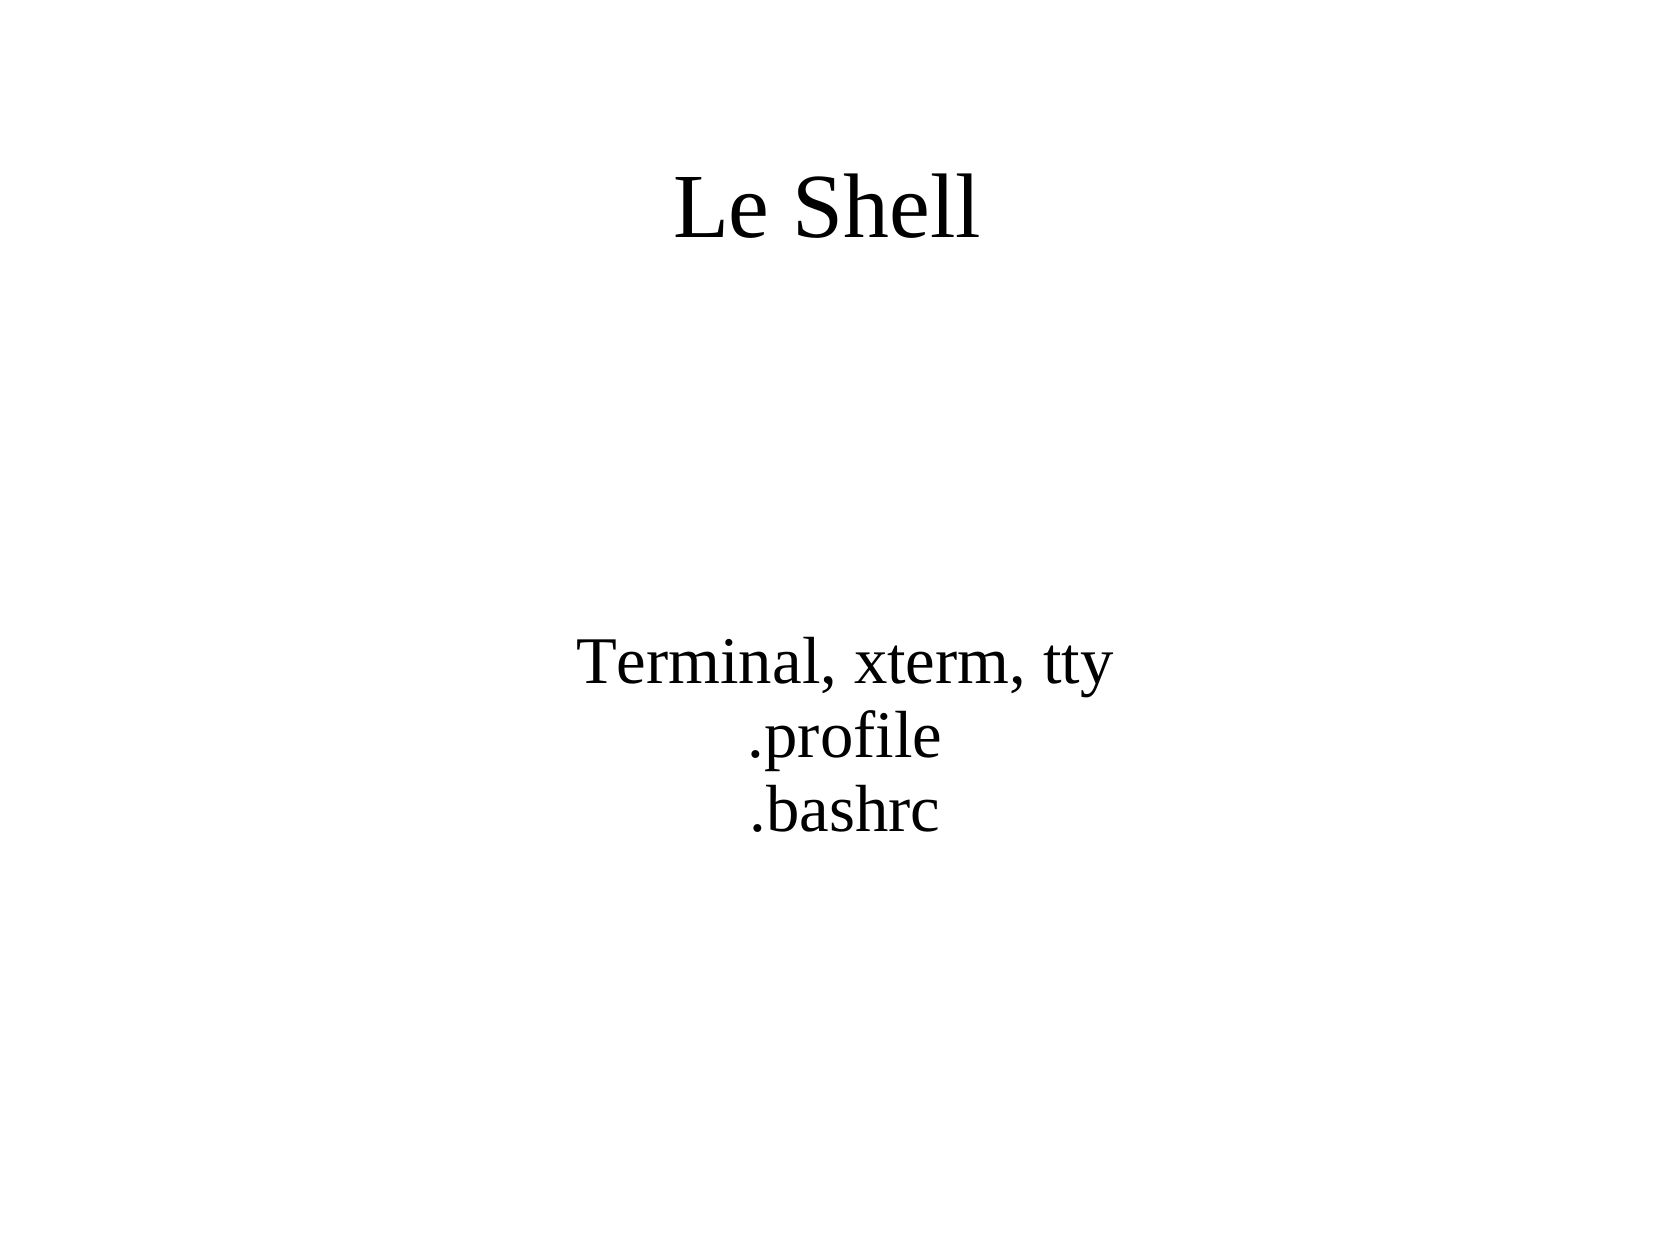

# Le Shell
Terminal, xterm, tty
.profile
.bashrc